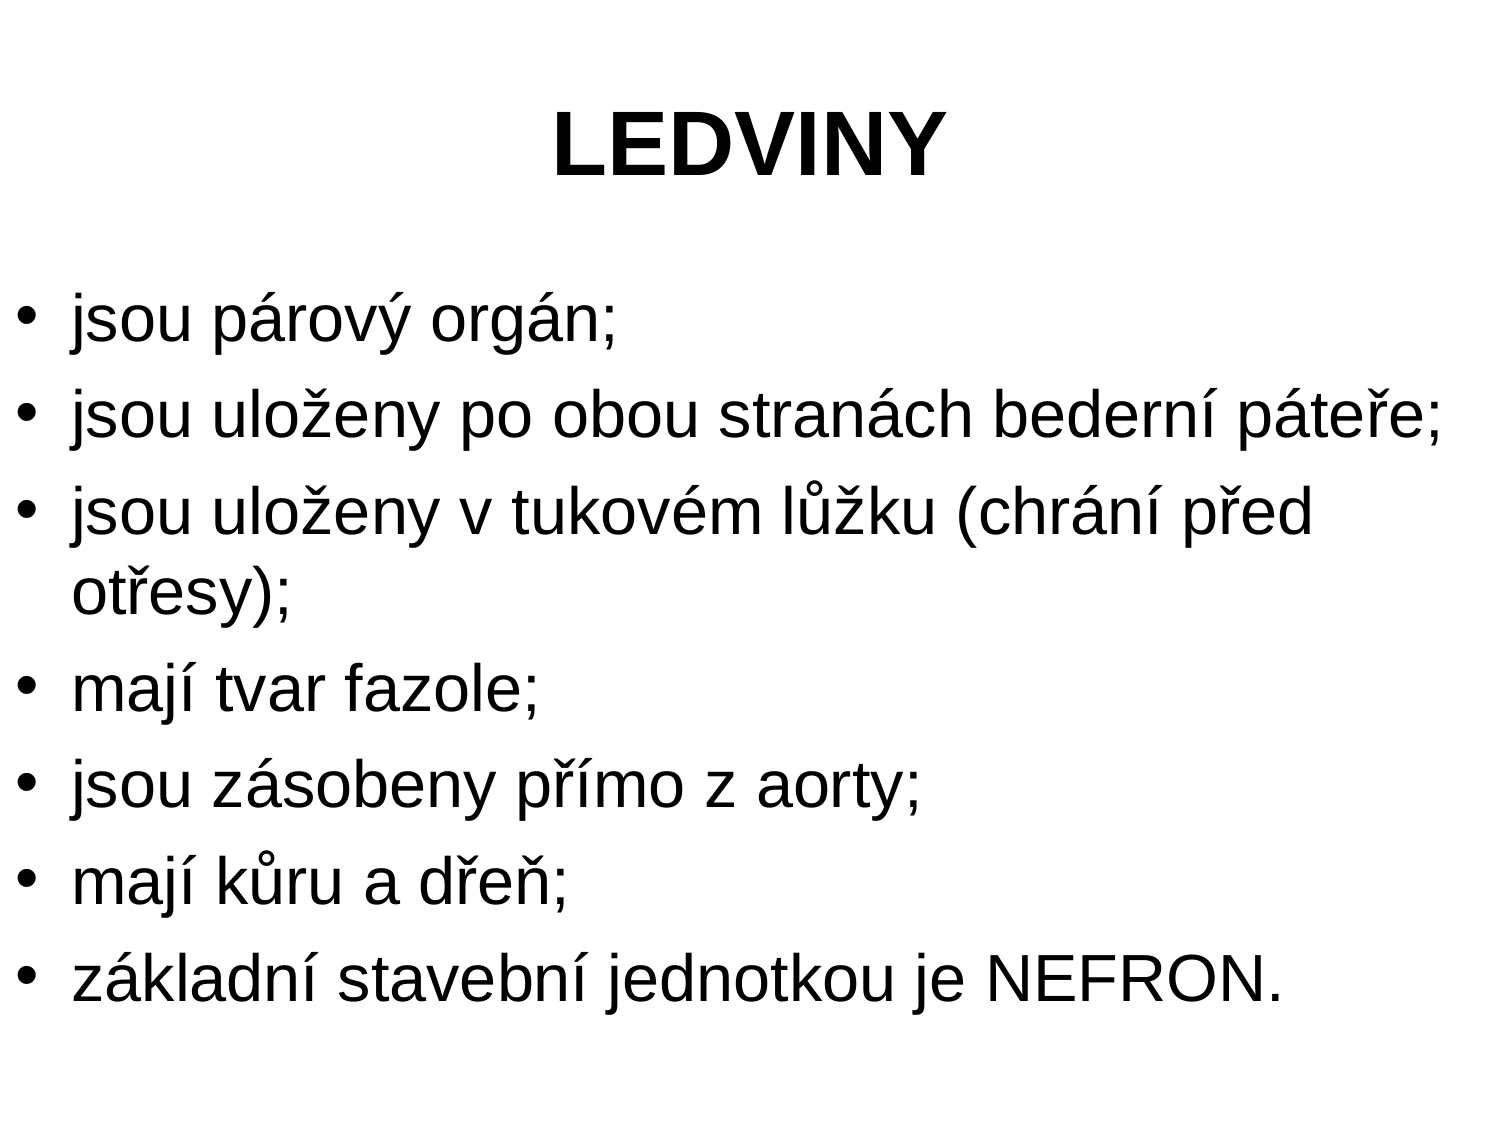

# LEDVINY
jsou párový orgán;
jsou uloženy po obou stranách bederní páteře;
jsou uloženy v tukovém lůžku (chrání před otřesy);
mají tvar fazole;
jsou zásobeny přímo z aorty;
mají kůru a dřeň;
základní stavební jednotkou je NEFRON.